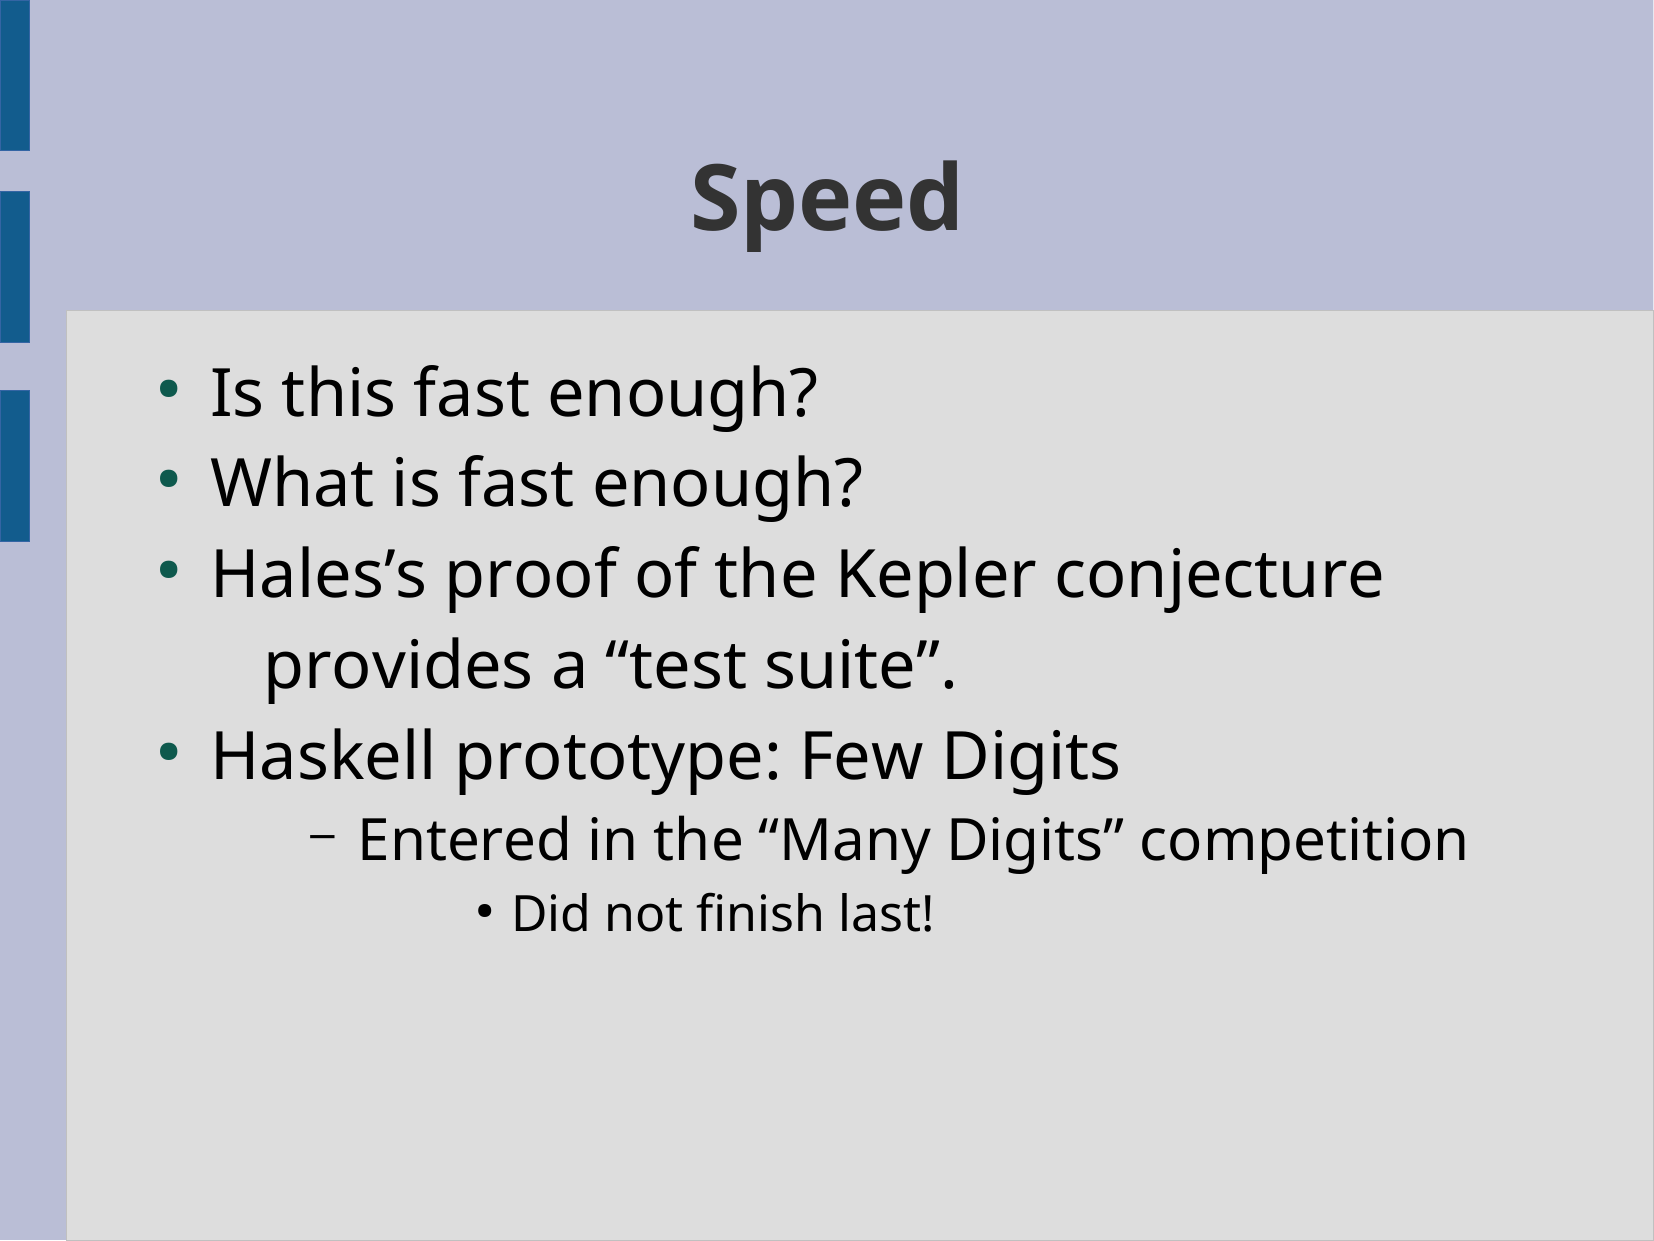

# Speed
Is this fast enough?
What is fast enough?
Hales’s proof of the Kepler conjecture provides a “test suite”.
Haskell prototype: Few Digits
Entered in the “Many Digits” competition
Did not finish last!